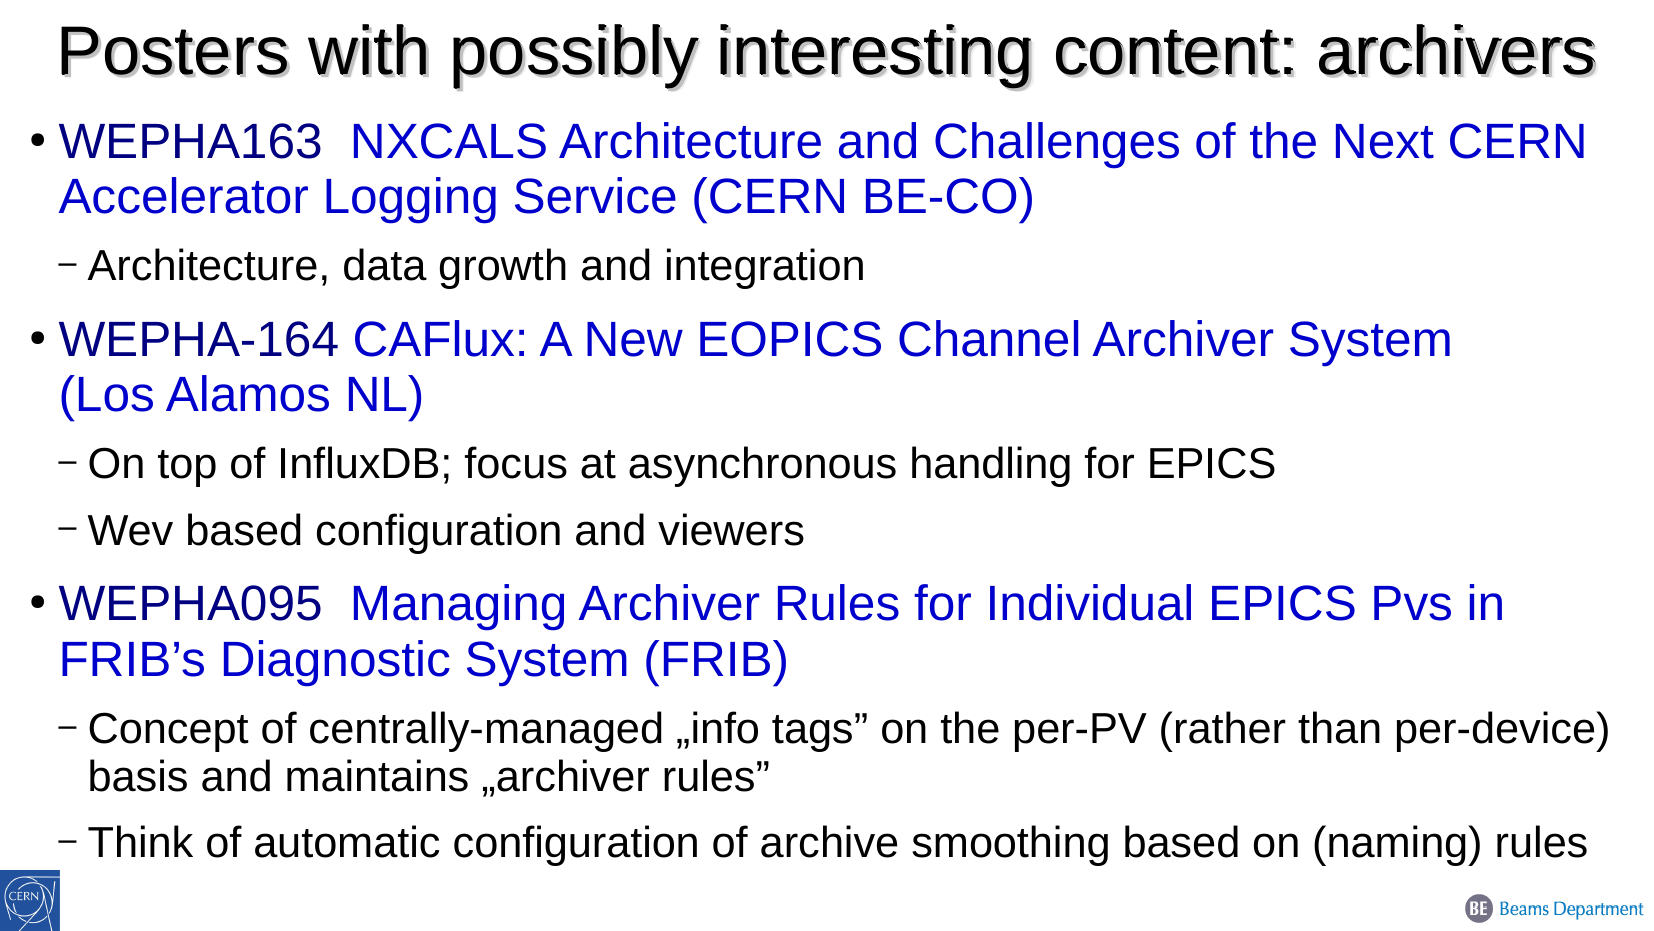

# Posters with possibly interesting content: archivers
WEPHA163 NXCALS Architecture and Challenges of the Next CERN Accelerator Logging Service (CERN BE-CO)
Architecture, data growth and integration
WEPHA-164 CAFlux: A New EOPICS Channel Archiver System
(Los Alamos NL)
On top of InfluxDB; focus at asynchronous handling for EPICS
Wev based configuration and viewers
WEPHA095 Managing Archiver Rules for Individual EPICS Pvs in FRIB’s Diagnostic System (FRIB)
Concept of centrally-managed „info tags” on the per-PV (rather than per-device) basis and maintains „archiver rules”
Think of automatic configuration of archive smoothing based on (naming) rules